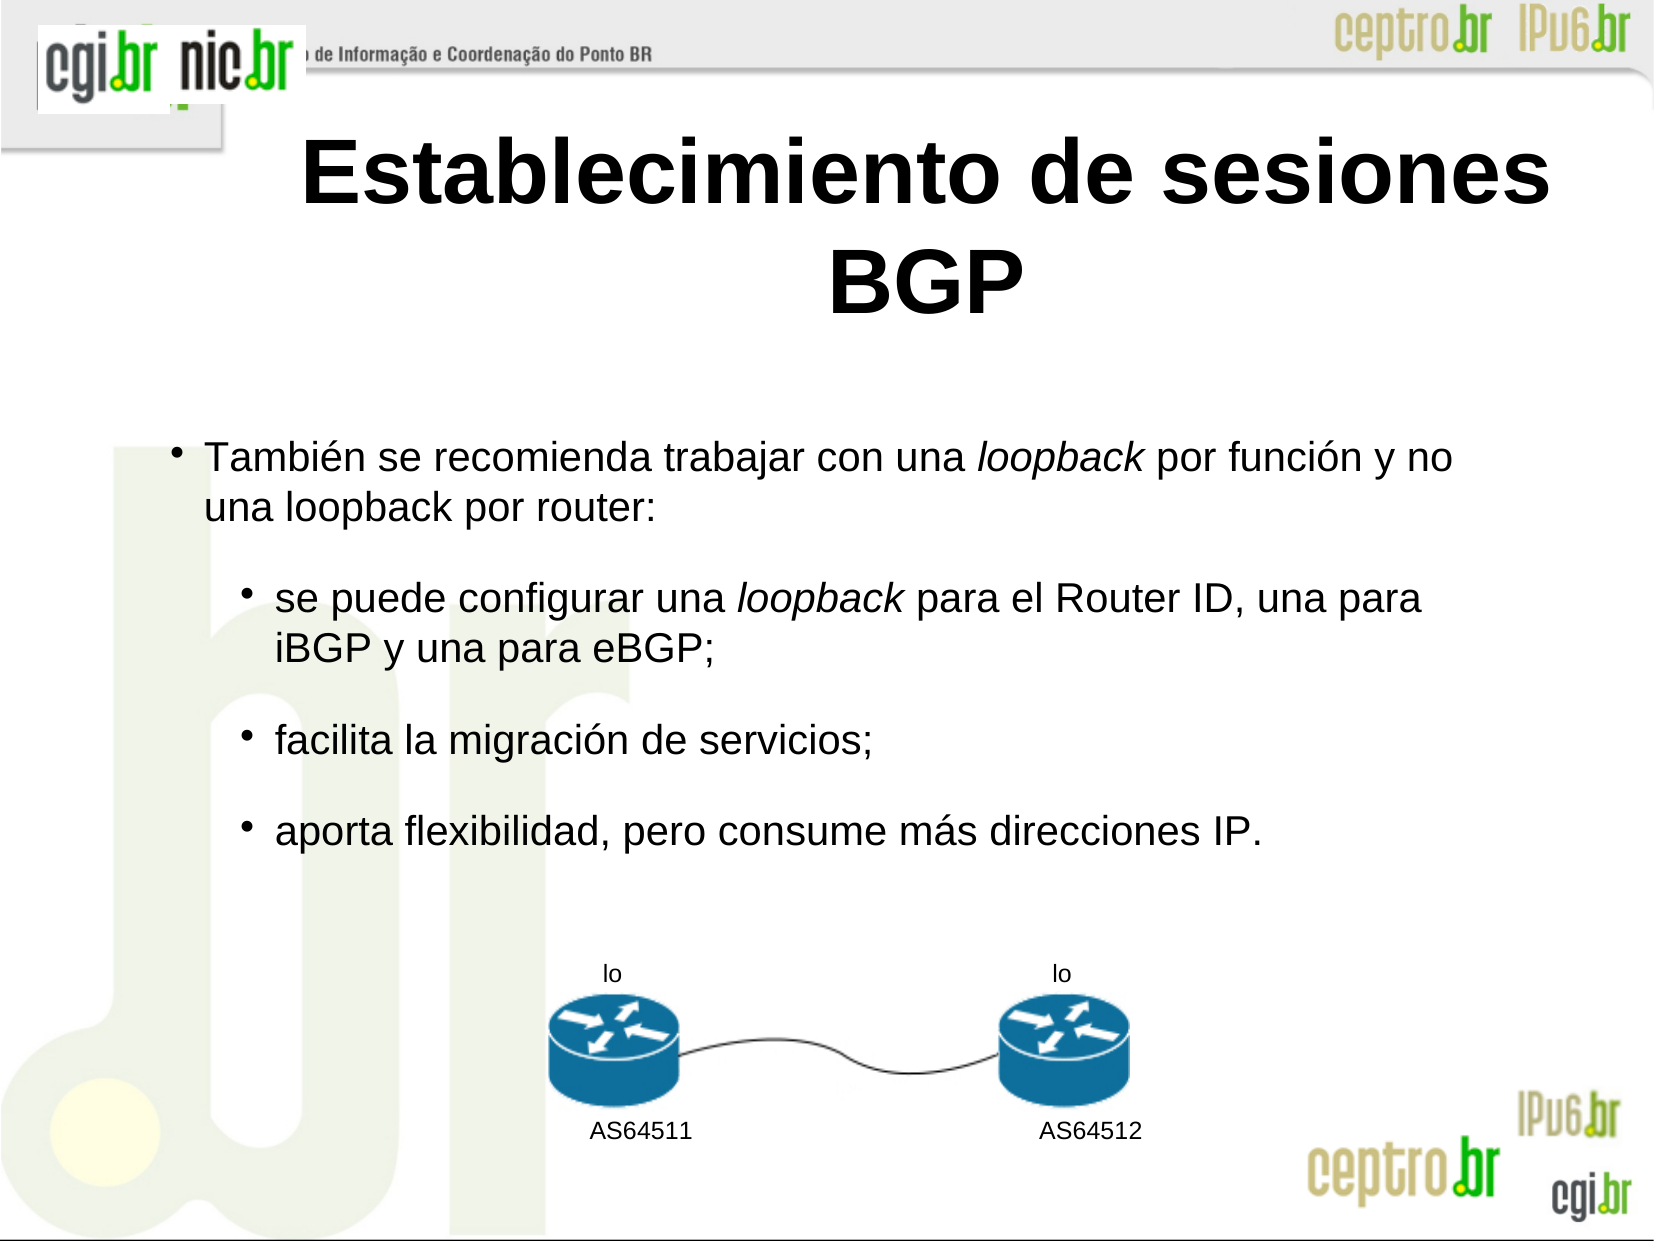

Establecimiento de sesiones BGP
También se recomienda trabajar con una loopback por función y no una loopback por router:
se puede configurar una loopback para el Router ID, una para iBGP y una para eBGP;
facilita la migración de servicios;
aporta flexibilidad, pero consume más direcciones IP.
lo
lo
AS64511
AS64512